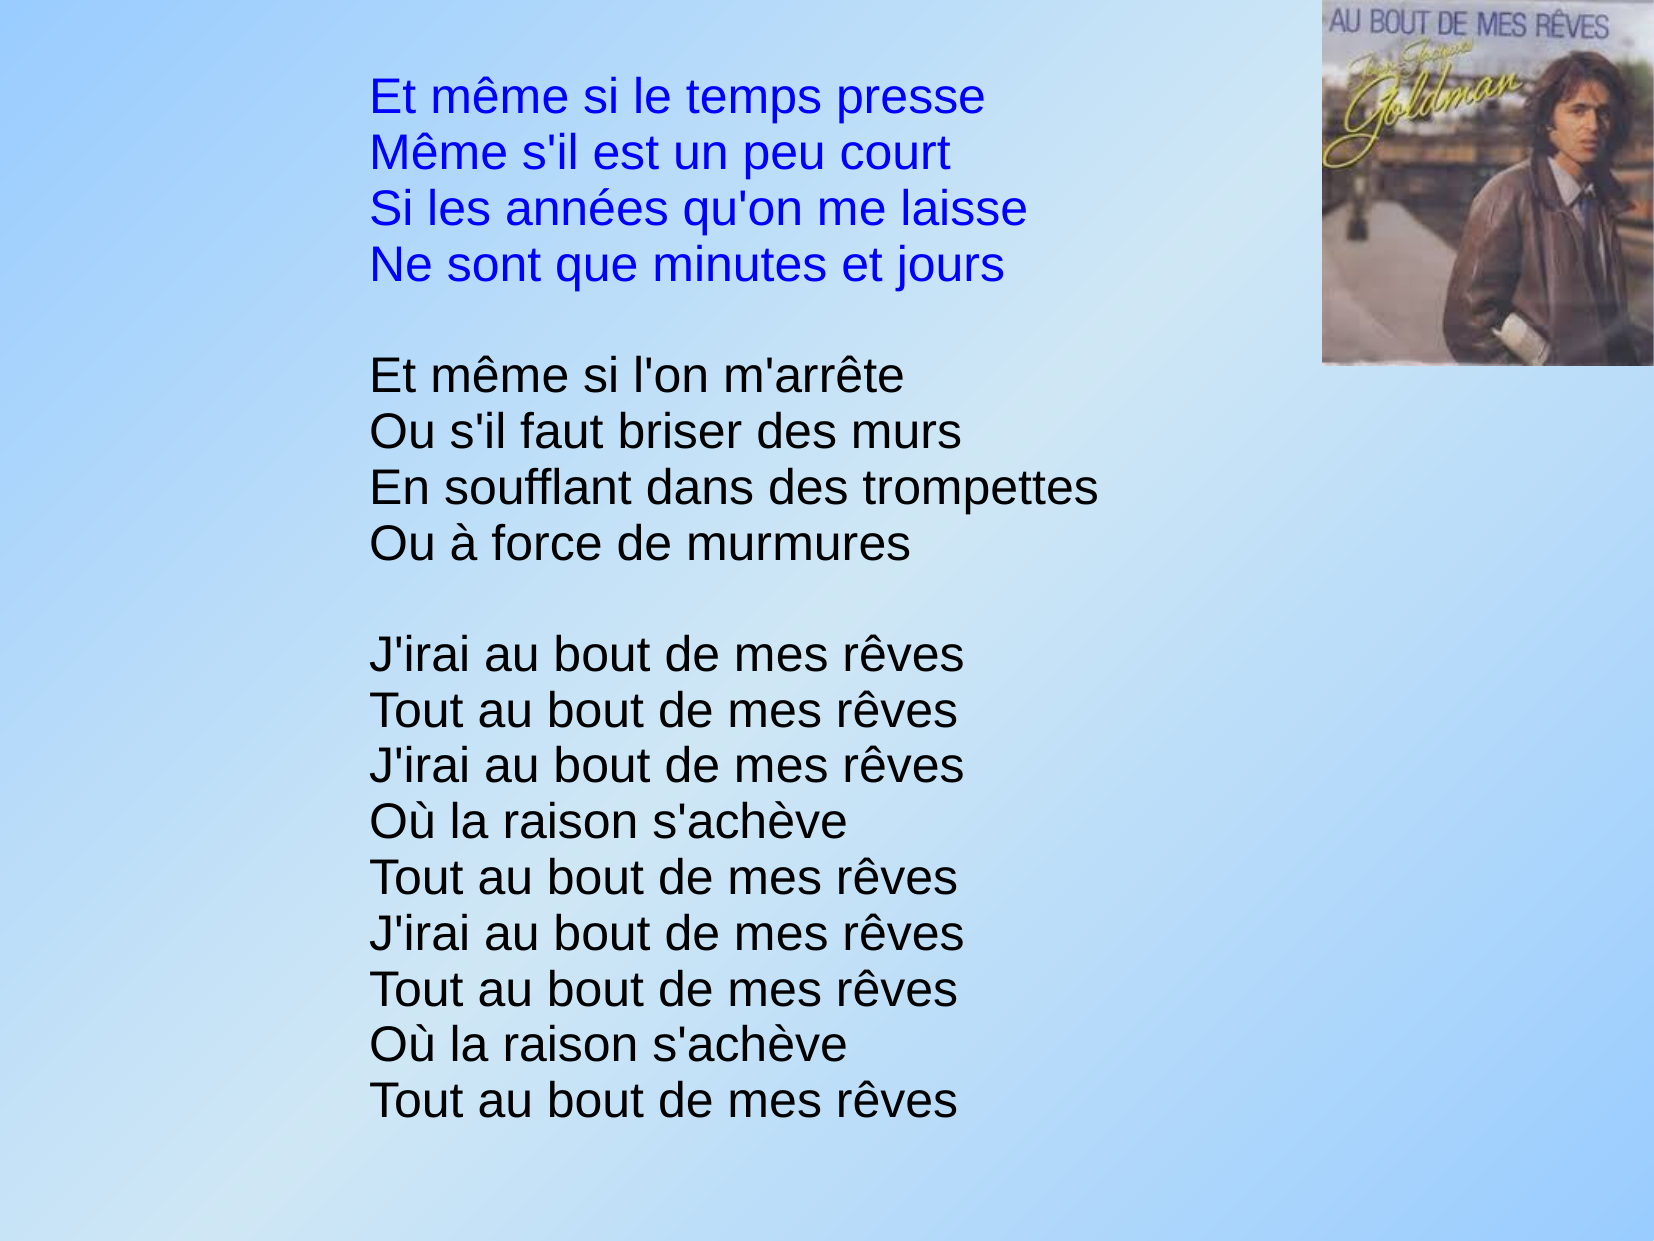

Et même si le temps presse
Même s'il est un peu court
Si les années qu'on me laisse
Ne sont que minutes et jours
Et même si l'on m'arrête
Ou s'il faut briser des murs
En soufflant dans des trompettes
Ou à force de murmures
J'irai au bout de mes rêves
Tout au bout de mes rêves
J'irai au bout de mes rêves
Où la raison s'achève
Tout au bout de mes rêves
J'irai au bout de mes rêves
Tout au bout de mes rêves
Où la raison s'achève
Tout au bout de mes rêves